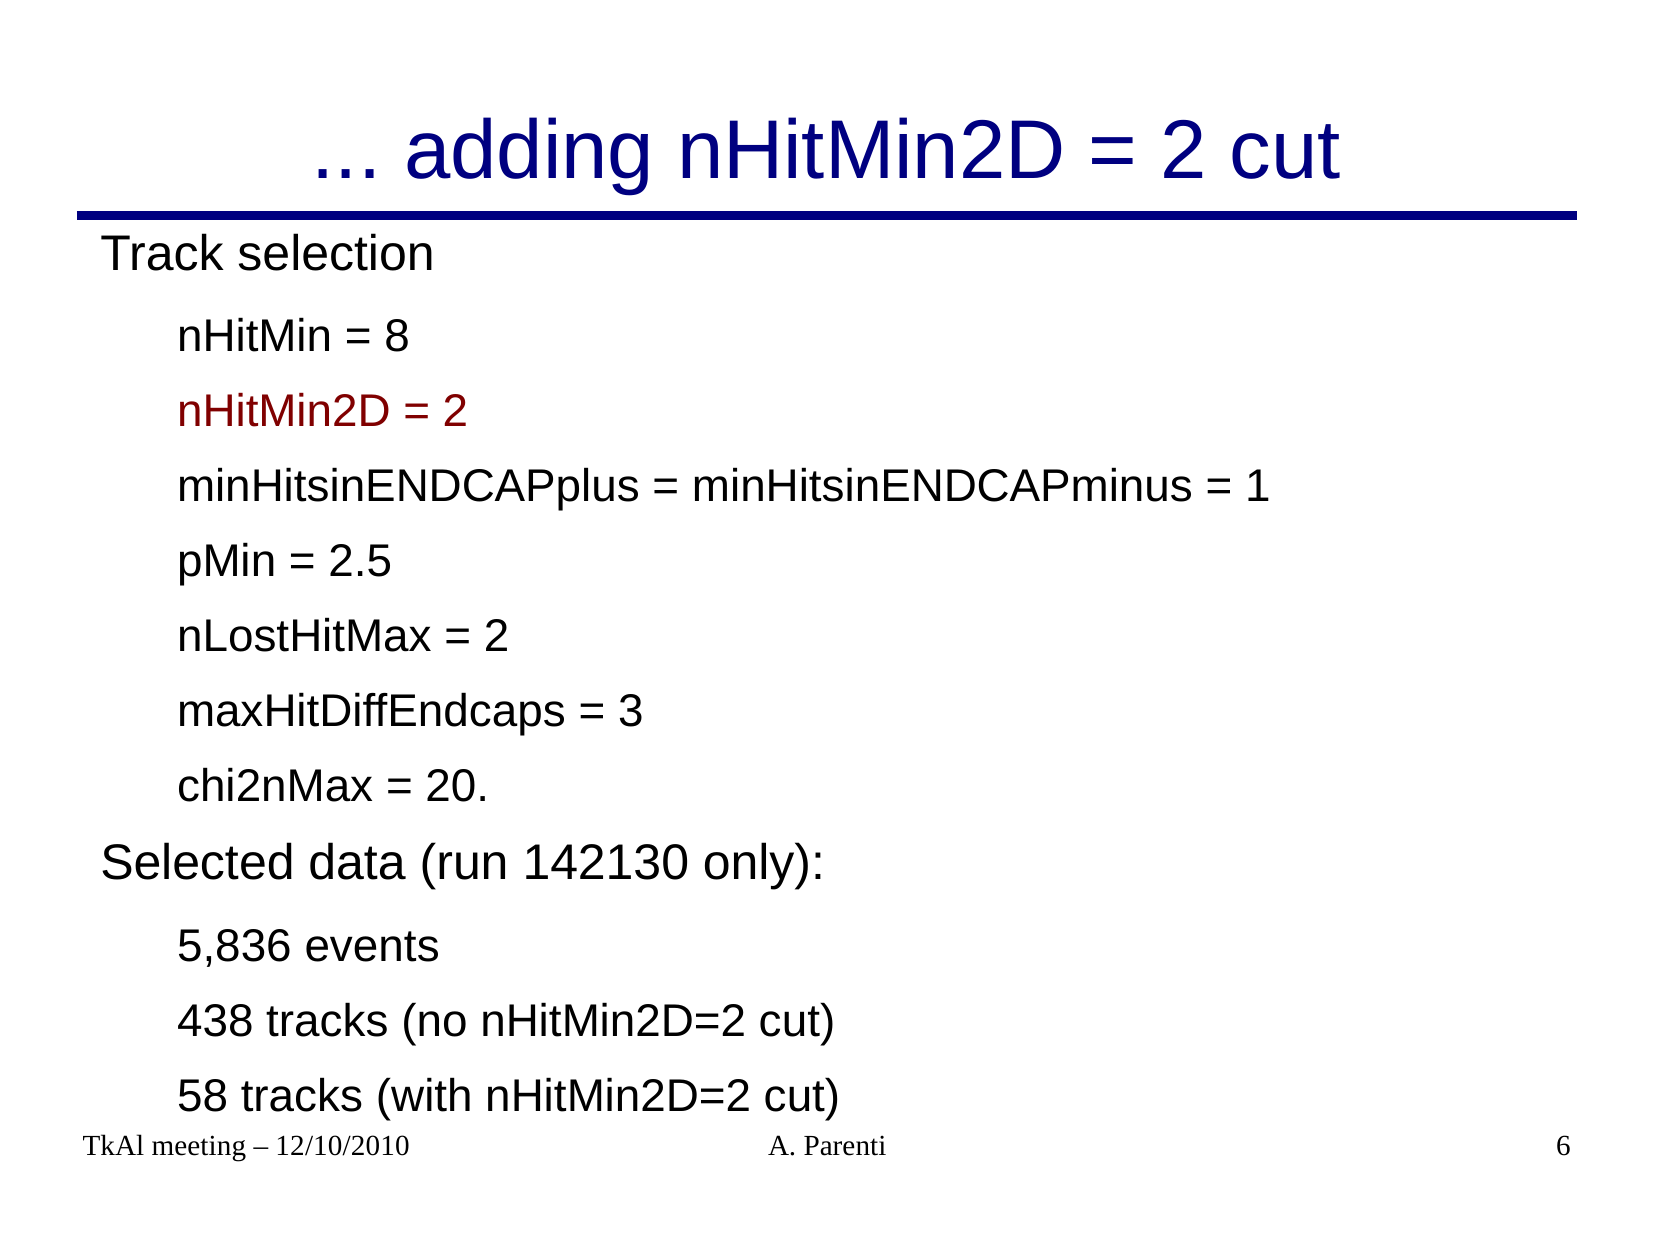

# ... adding nHitMin2D = 2 cut
Track selection
nHitMin = 8
nHitMin2D = 2
minHitsinENDCAPplus = minHitsinENDCAPminus = 1
pMin = 2.5
nLostHitMax = 2
maxHitDiffEndcaps = 3
chi2nMax = 20.
Selected data (run 142130 only):
5,836 events
438 tracks (no nHitMin2D=2 cut)
58 tracks (with nHitMin2D=2 cut)
6